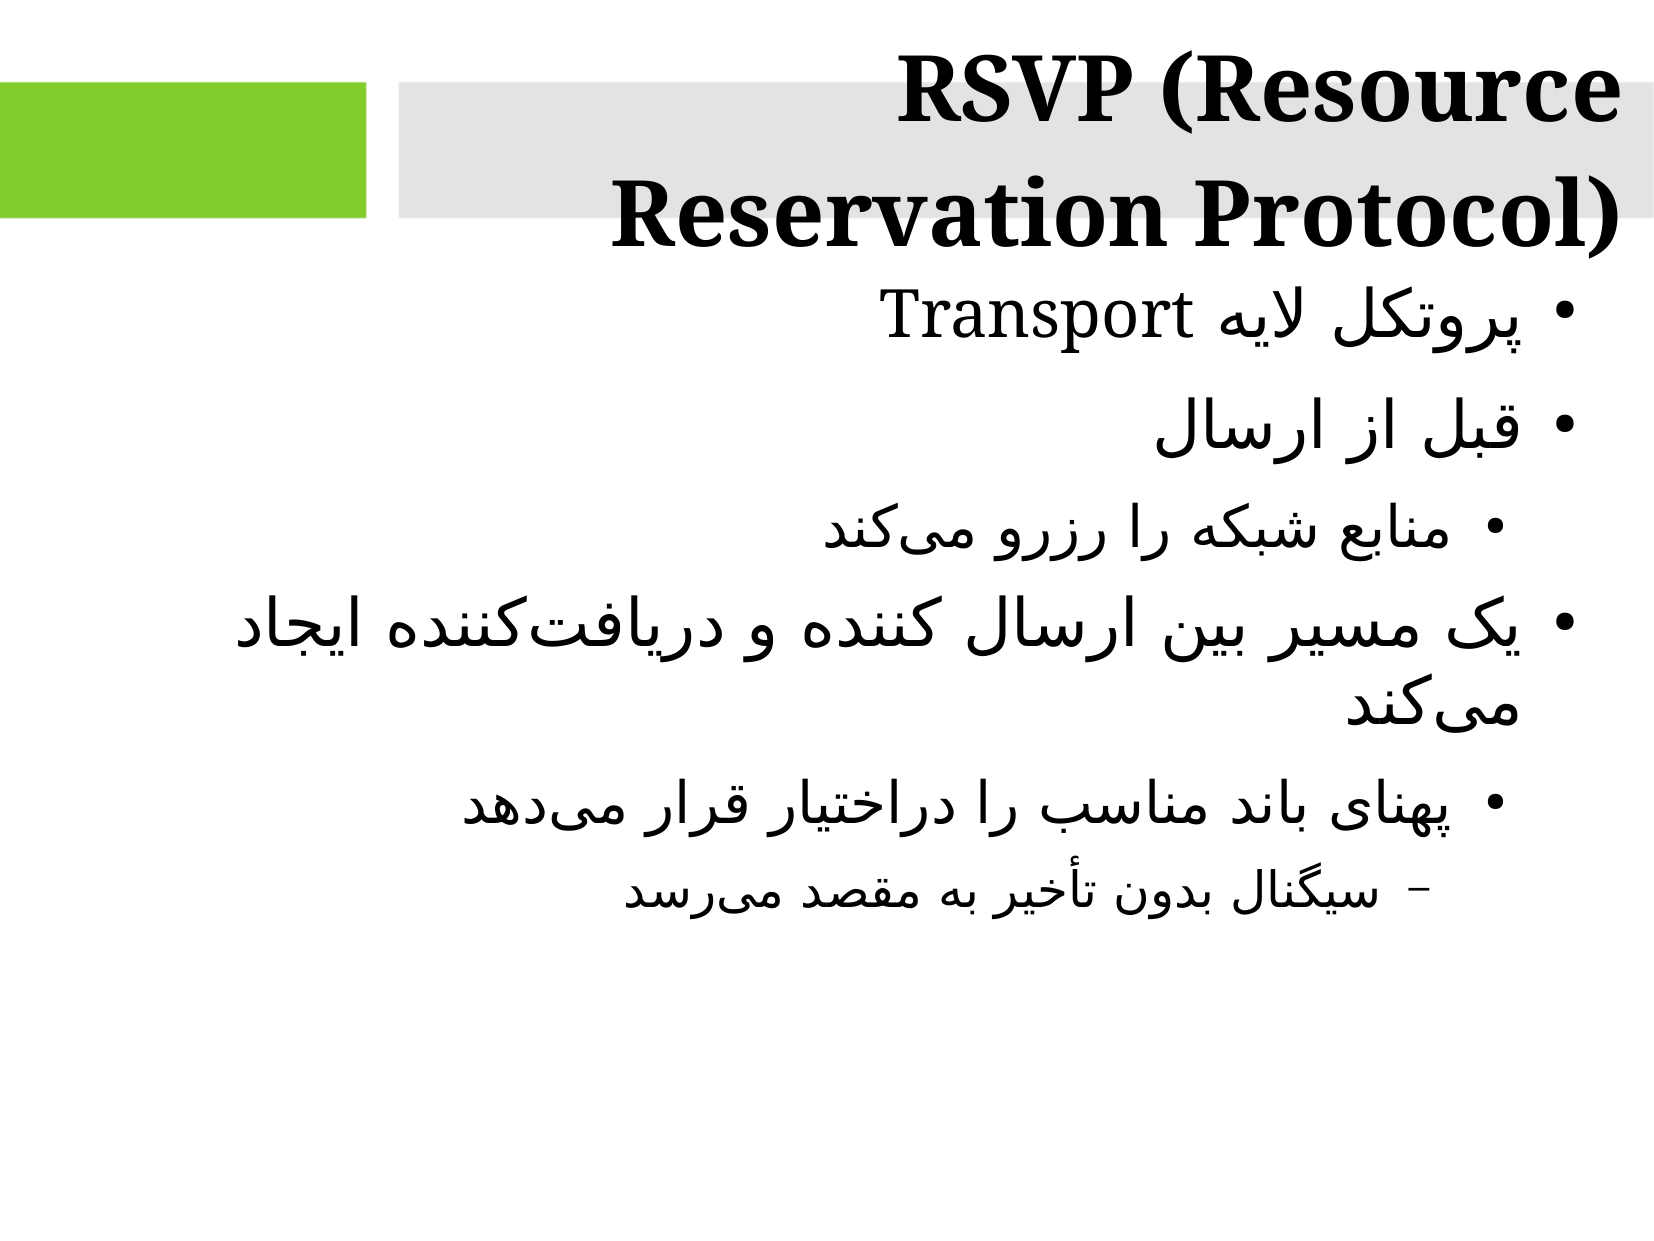

# RSVP (Resource Reservation Protocol)
پروتکل لایه Transport
قبل از ارسال
منابع شبکه را رزرو می‌کند
یک مسیر بین ارسال کننده و دریافت‌کننده ایجاد می‌کند
پهنای باند مناسب را دراختیار قرار می‌دهد
سیگنال بدون تأخیر به مقصد می‌رسد